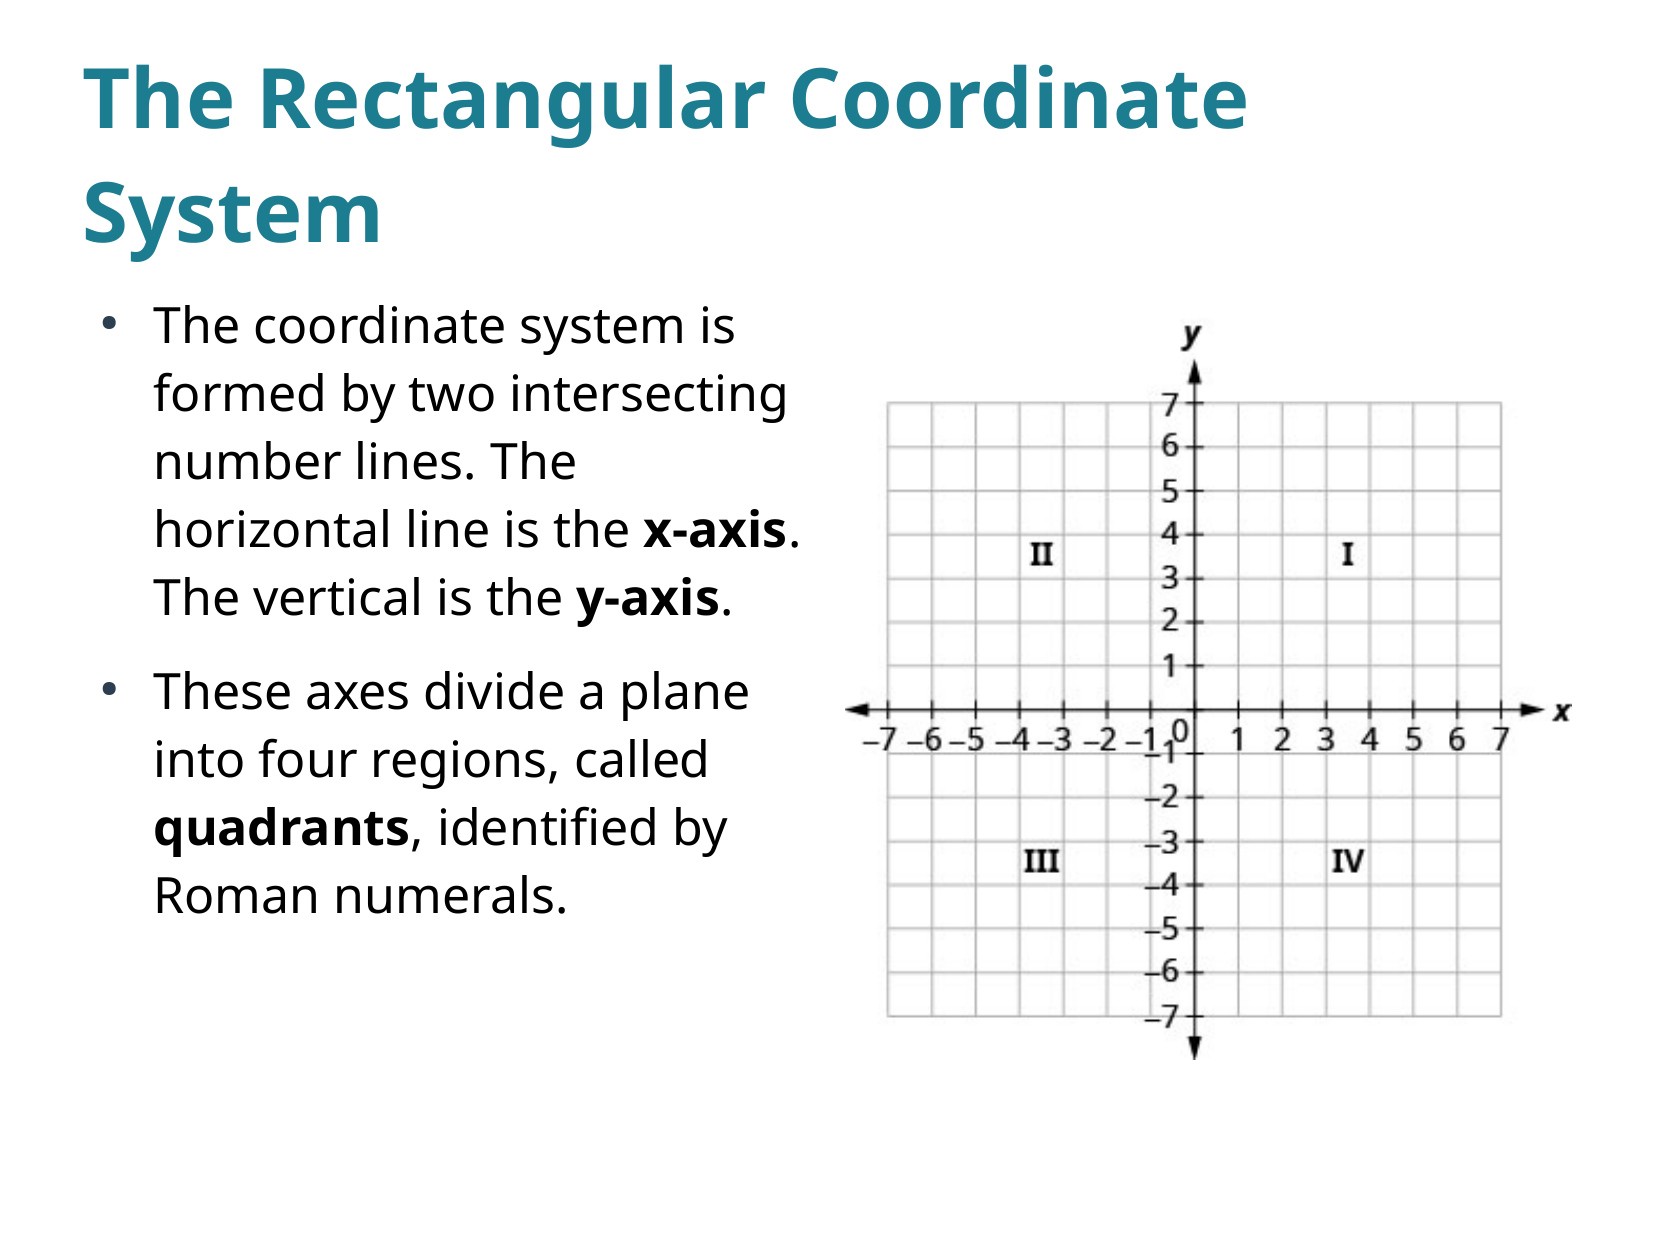

# The Rectangular Coordinate System
The coordinate system is formed by two intersecting number lines. The horizontal line is the x-axis. The vertical is the y-axis.
These axes divide a plane into four regions, called quadrants, identified by Roman numerals.